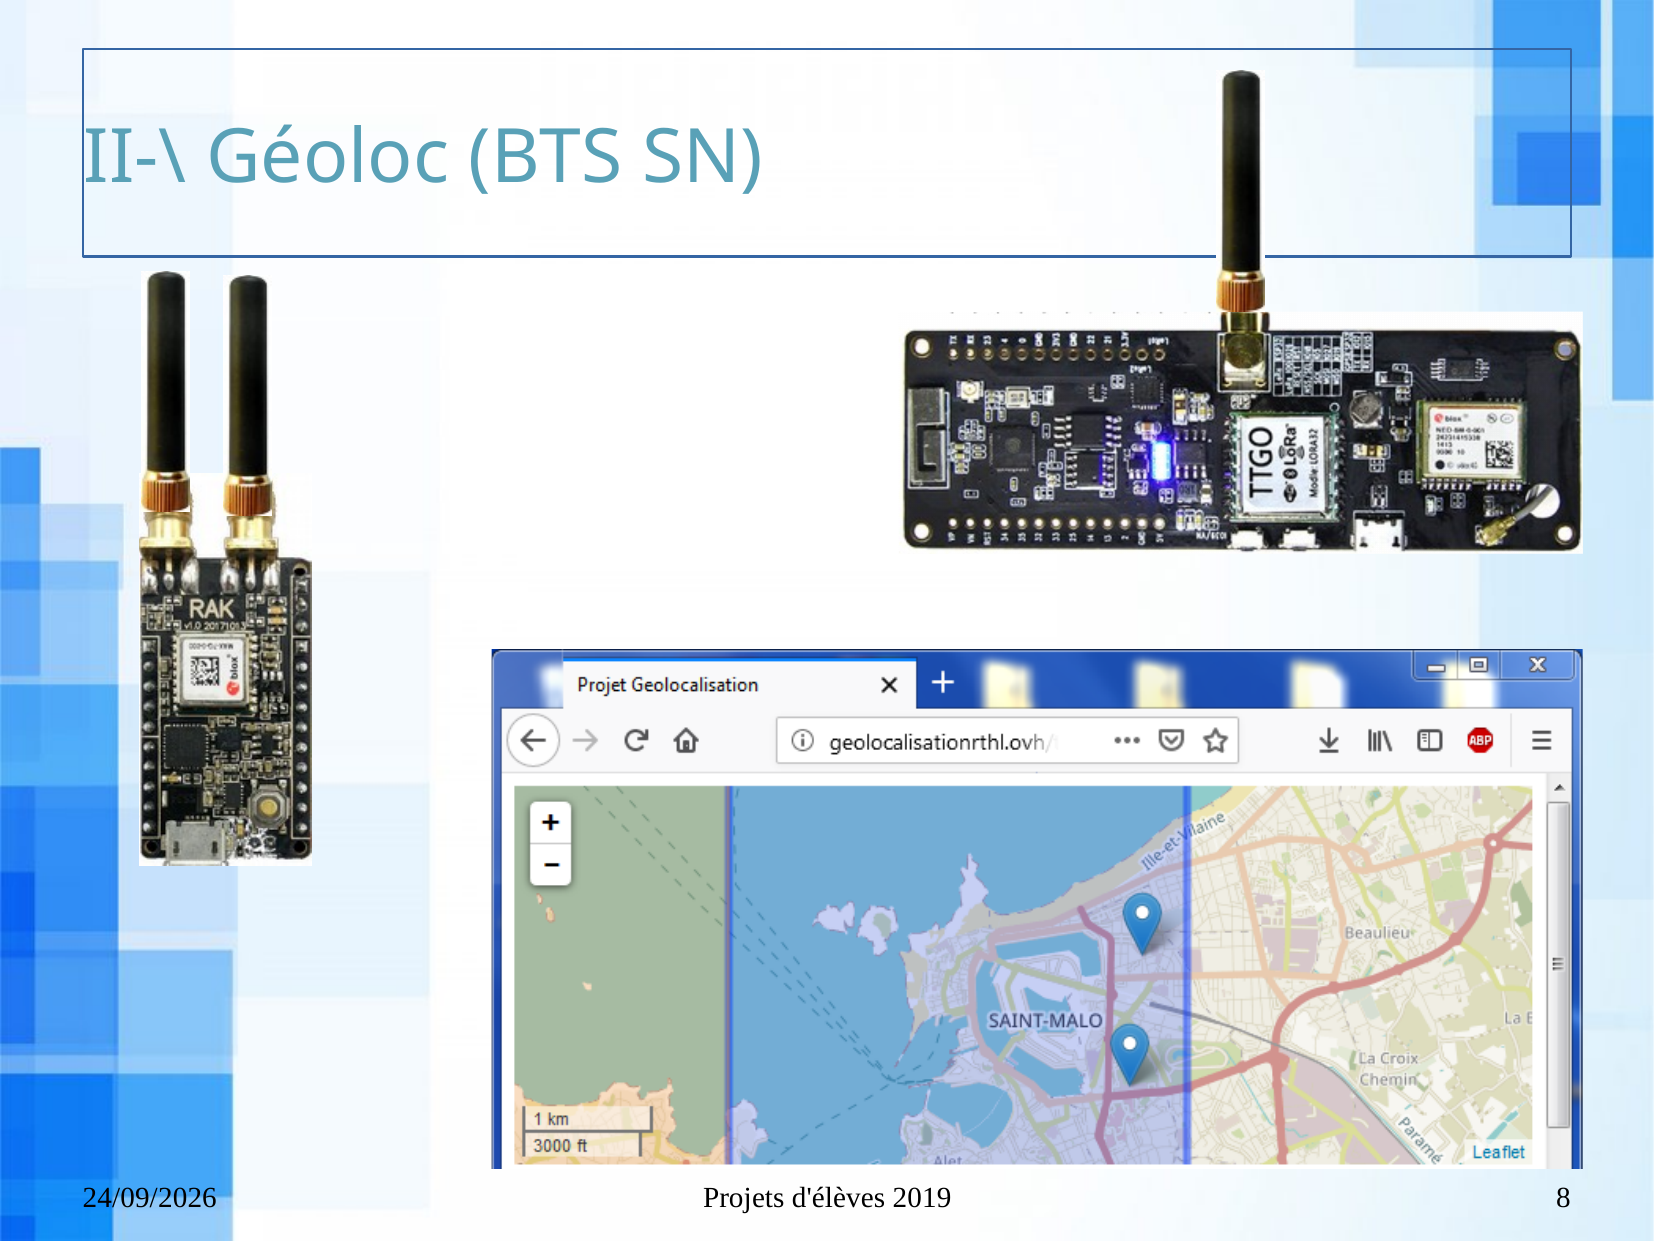

# II-\ Géoloc (BTS SN)
Projets d'élèves 2019
8